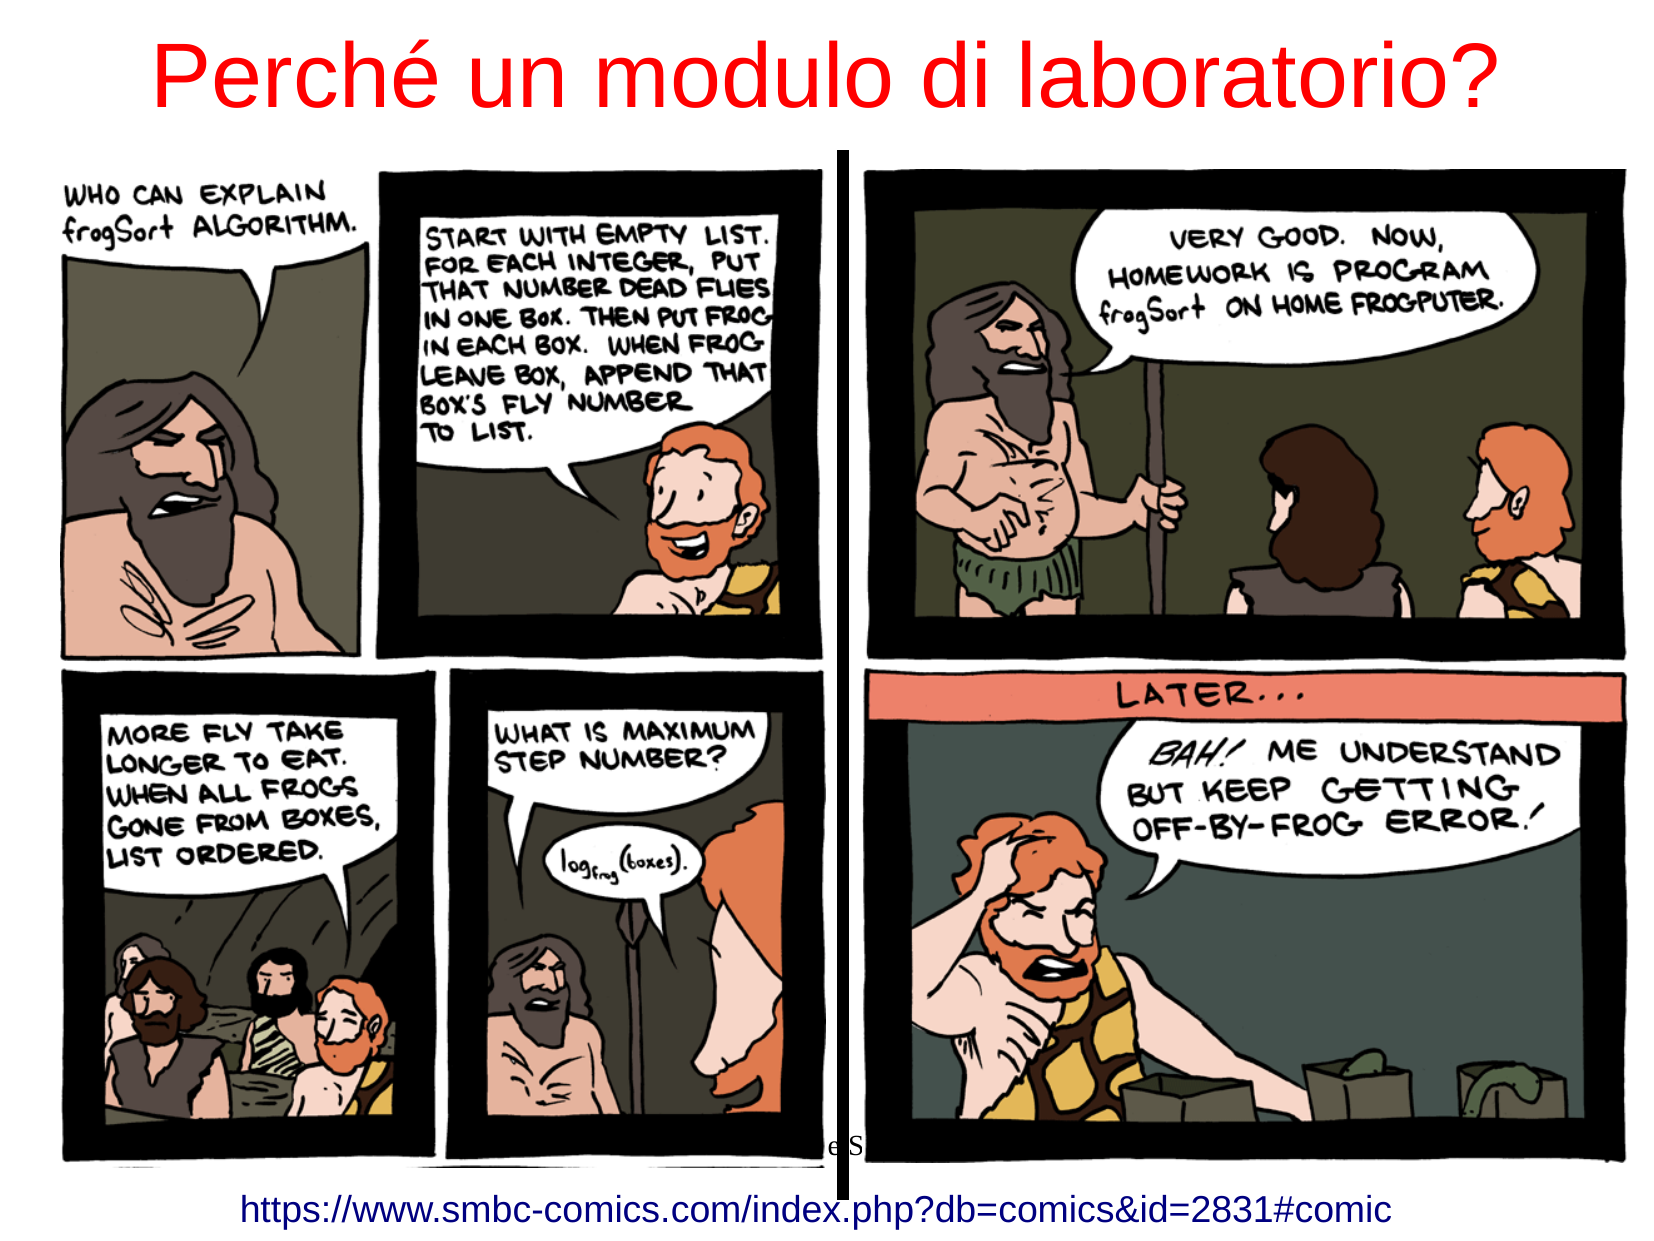

# Perché un modulo di laboratorio?
Lab. Algoritmi e Strutture Dati
8
https://www.smbc-comics.com/index.php?db=comics&id=2831#comic